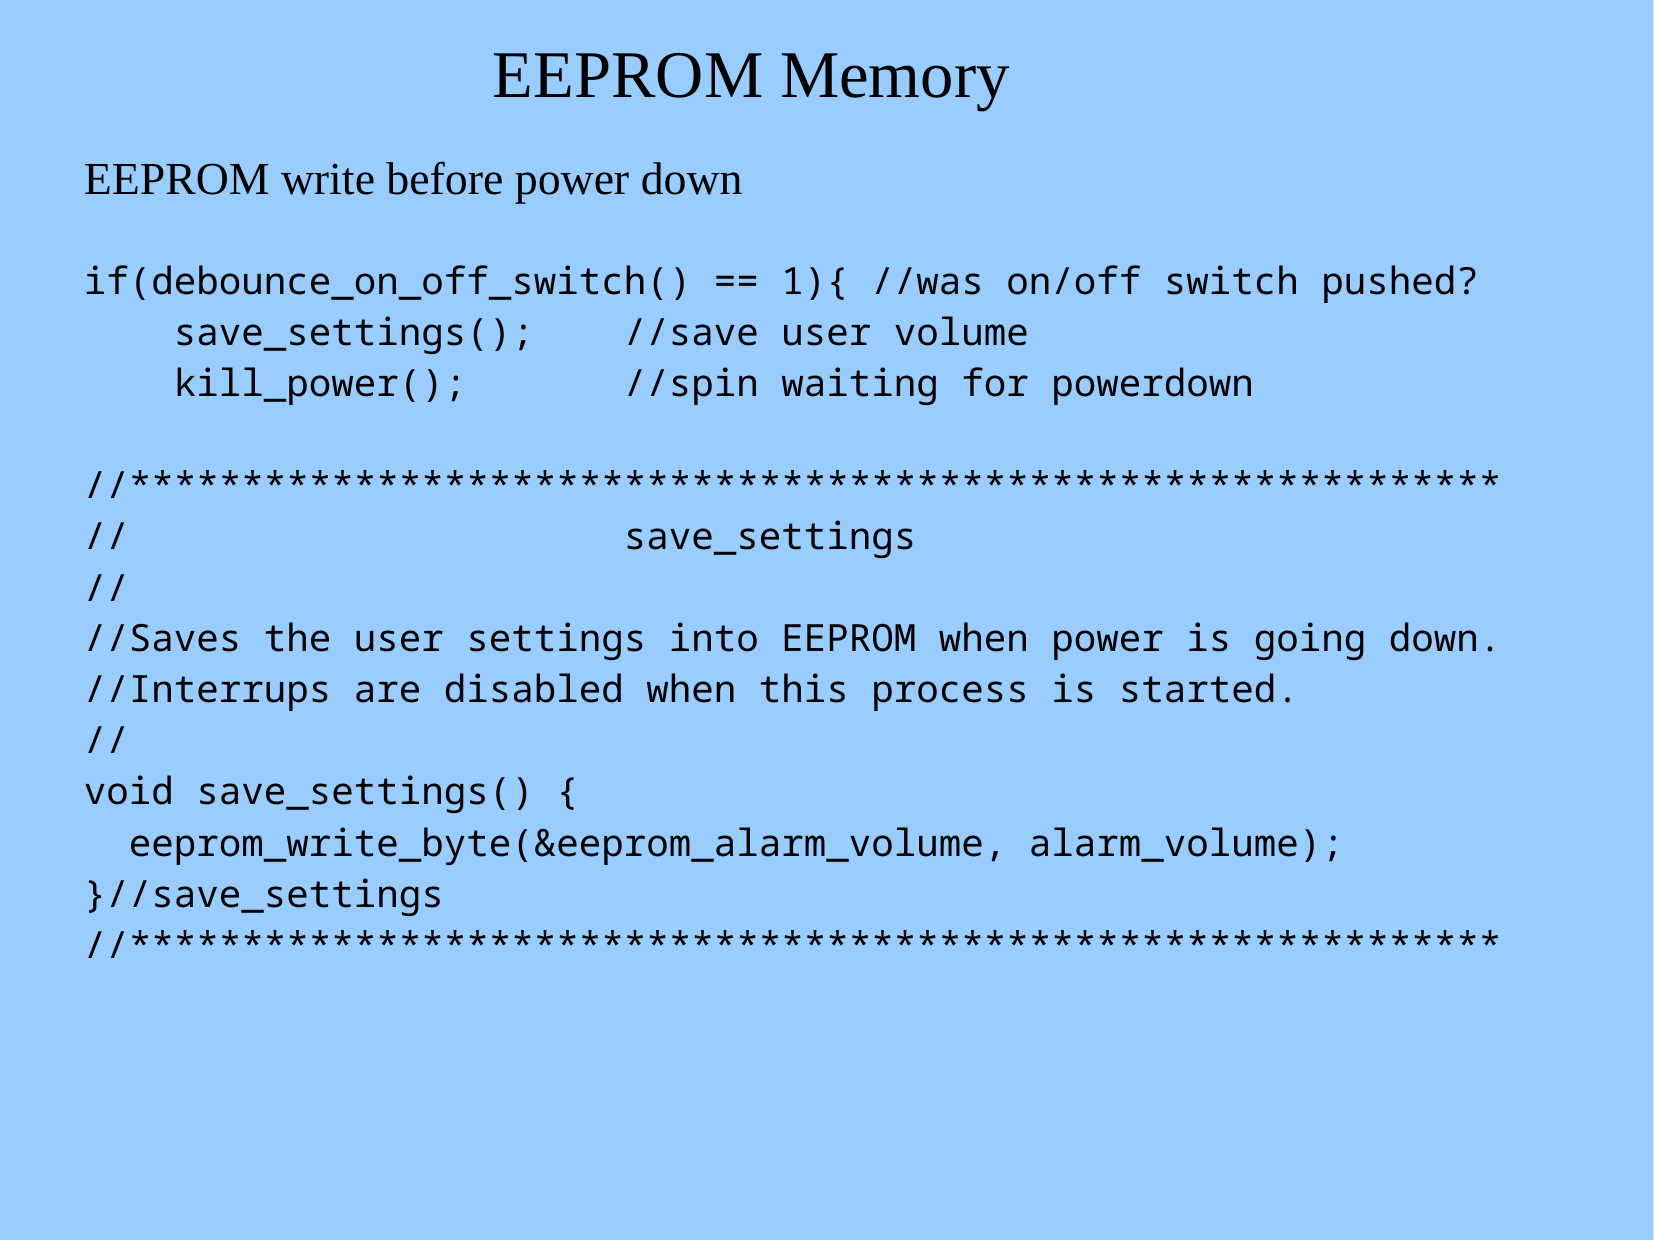

EEPROM Memory
EEPROM write before power down
if(debounce_on_off_switch() == 1){ //was on/off switch pushed?
 save_settings(); //save user volume
 kill_power(); //spin waiting for powerdown
//*************************************************************
// save_settings
//
//Saves the user settings into EEPROM when power is going down.
//Interrups are disabled when this process is started.
//
void save_settings() {
 eeprom_write_byte(&eeprom_alarm_volume, alarm_volume);
}//save_settings
//*************************************************************